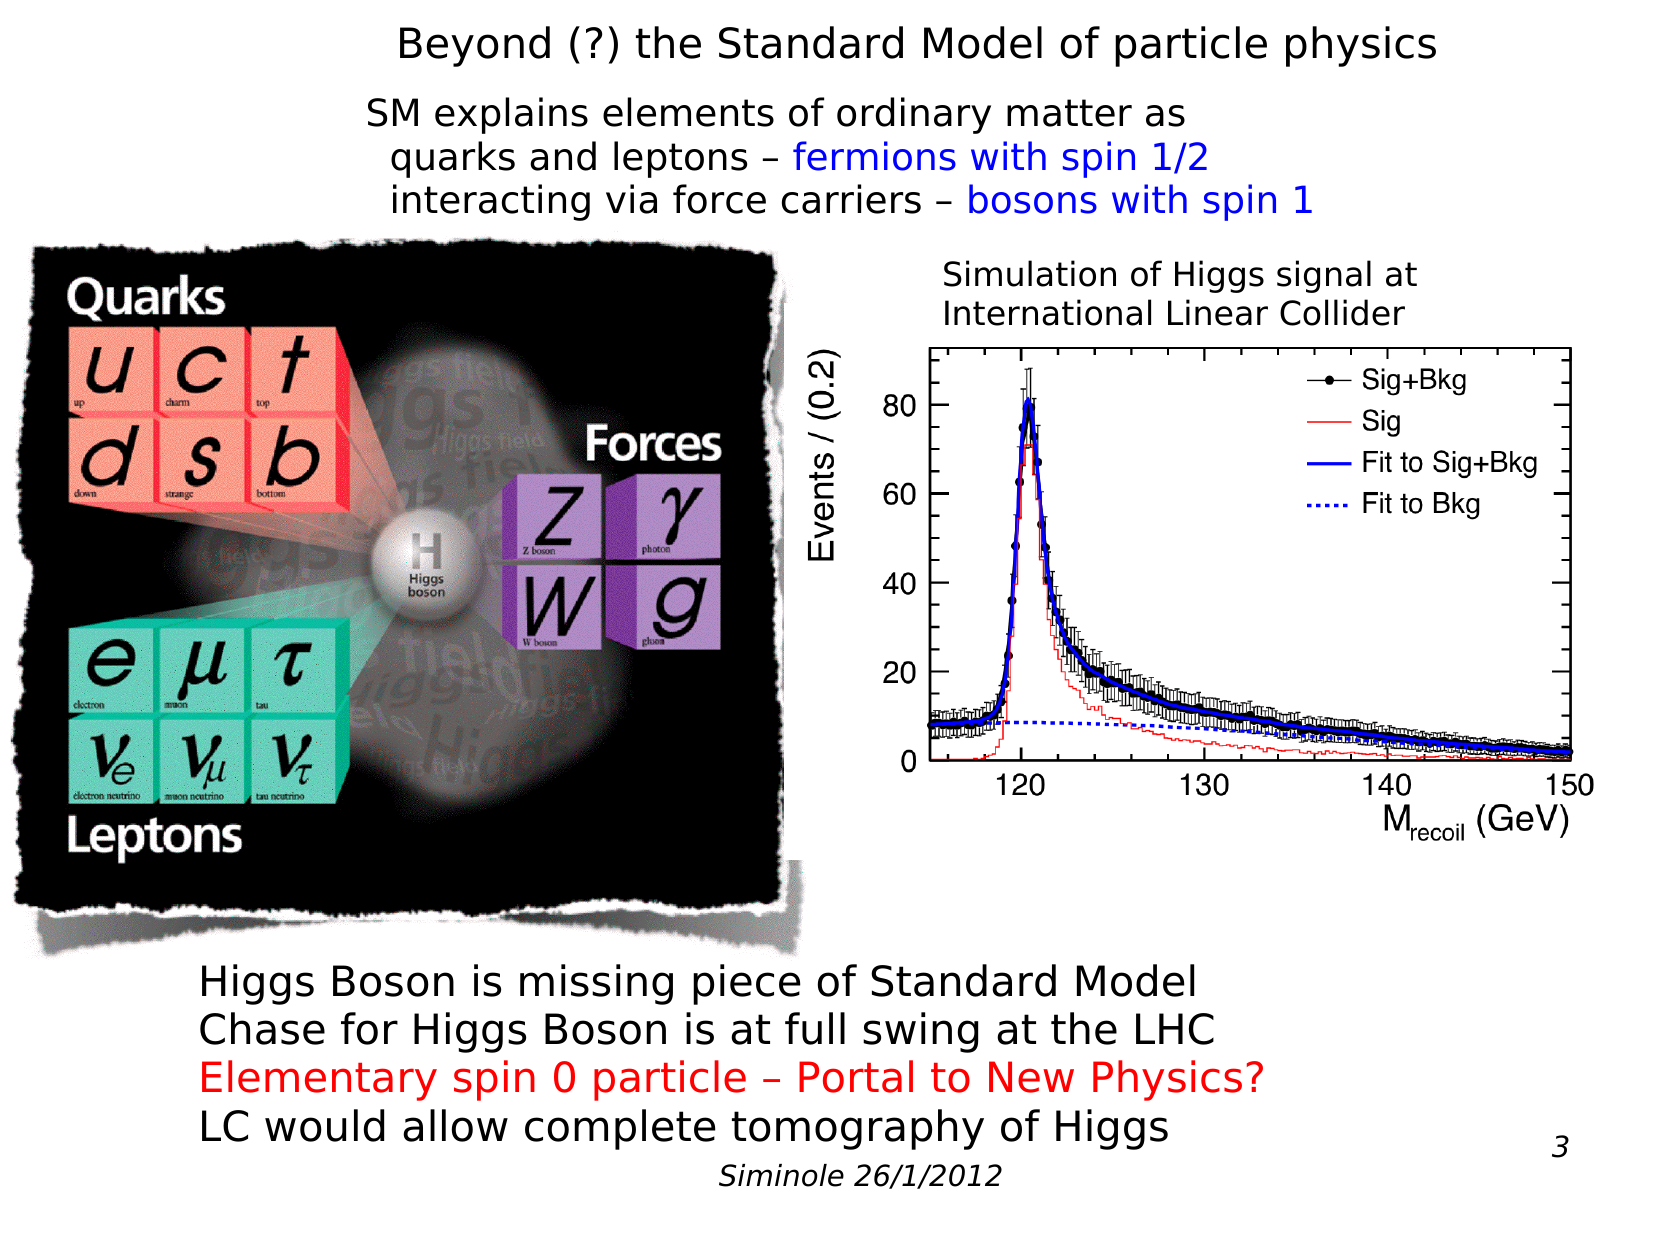

Beyond (?) the Standard Model of particle physics
 SM explains elements of ordinary matter as
 quarks and leptons – fermions with spin 1/2
 interacting via force carriers – bosons with spin 1
Simulation of Higgs signal at
International Linear Collider
Higgs Boson is missing piece of Standard Model
Chase for Higgs Boson is at full swing at the LHC
Elementary spin 0 particle – Portal to New Physics?
LC would allow complete tomography of Higgs
Comite d'evaluation
3